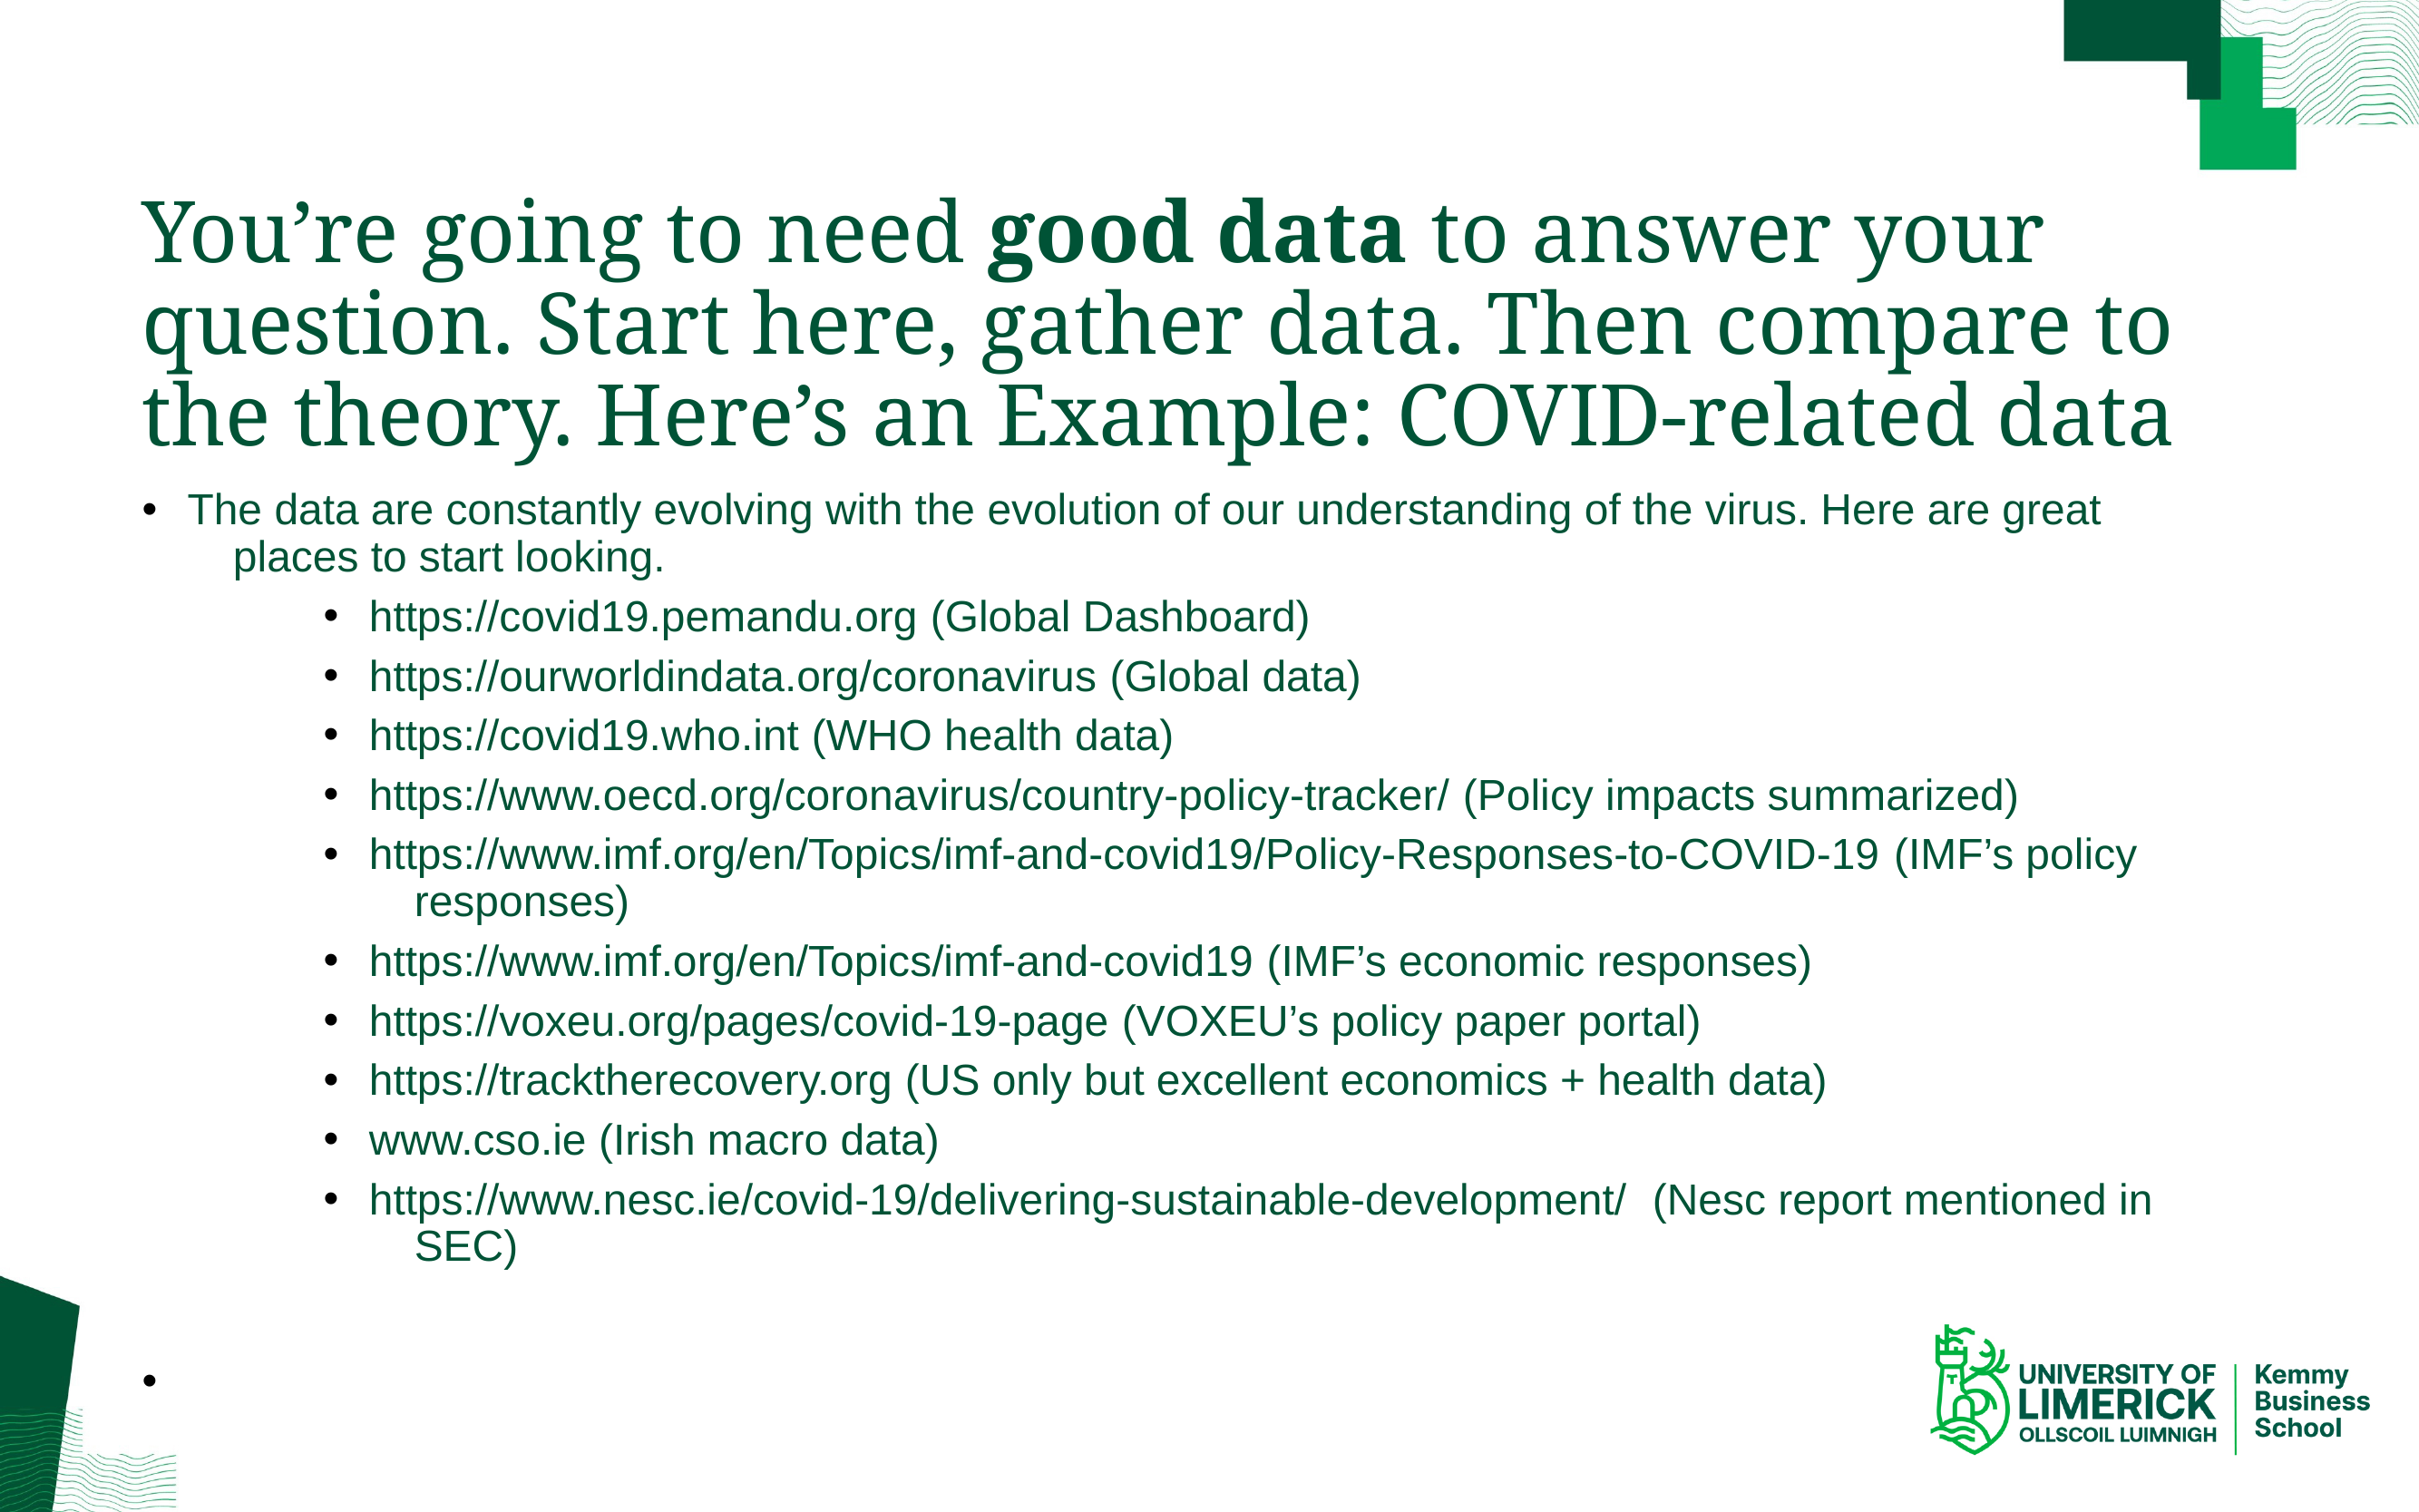

# You’re going to need good data to answer your question. Start here, gather data. Then compare to the theory. Here’s an Example: COVID-related data
The data are constantly evolving with the evolution of our understanding of the virus. Here are great places to start looking.
https://covid19.pemandu.org (Global Dashboard)
https://ourworldindata.org/coronavirus (Global data)
https://covid19.who.int (WHO health data)
https://www.oecd.org/coronavirus/country-policy-tracker/ (Policy impacts summarized)
https://www.imf.org/en/Topics/imf-and-covid19/Policy-Responses-to-COVID-19 (IMF’s policy responses)
https://www.imf.org/en/Topics/imf-and-covid19 (IMF’s economic responses)
https://voxeu.org/pages/covid-19-page (VOXEU’s policy paper portal)
https://tracktherecovery.org (US only but excellent economics + health data)
www.cso.ie (Irish macro data)
https://www.nesc.ie/covid-19/delivering-sustainable-development/ (Nesc report mentioned in SEC)